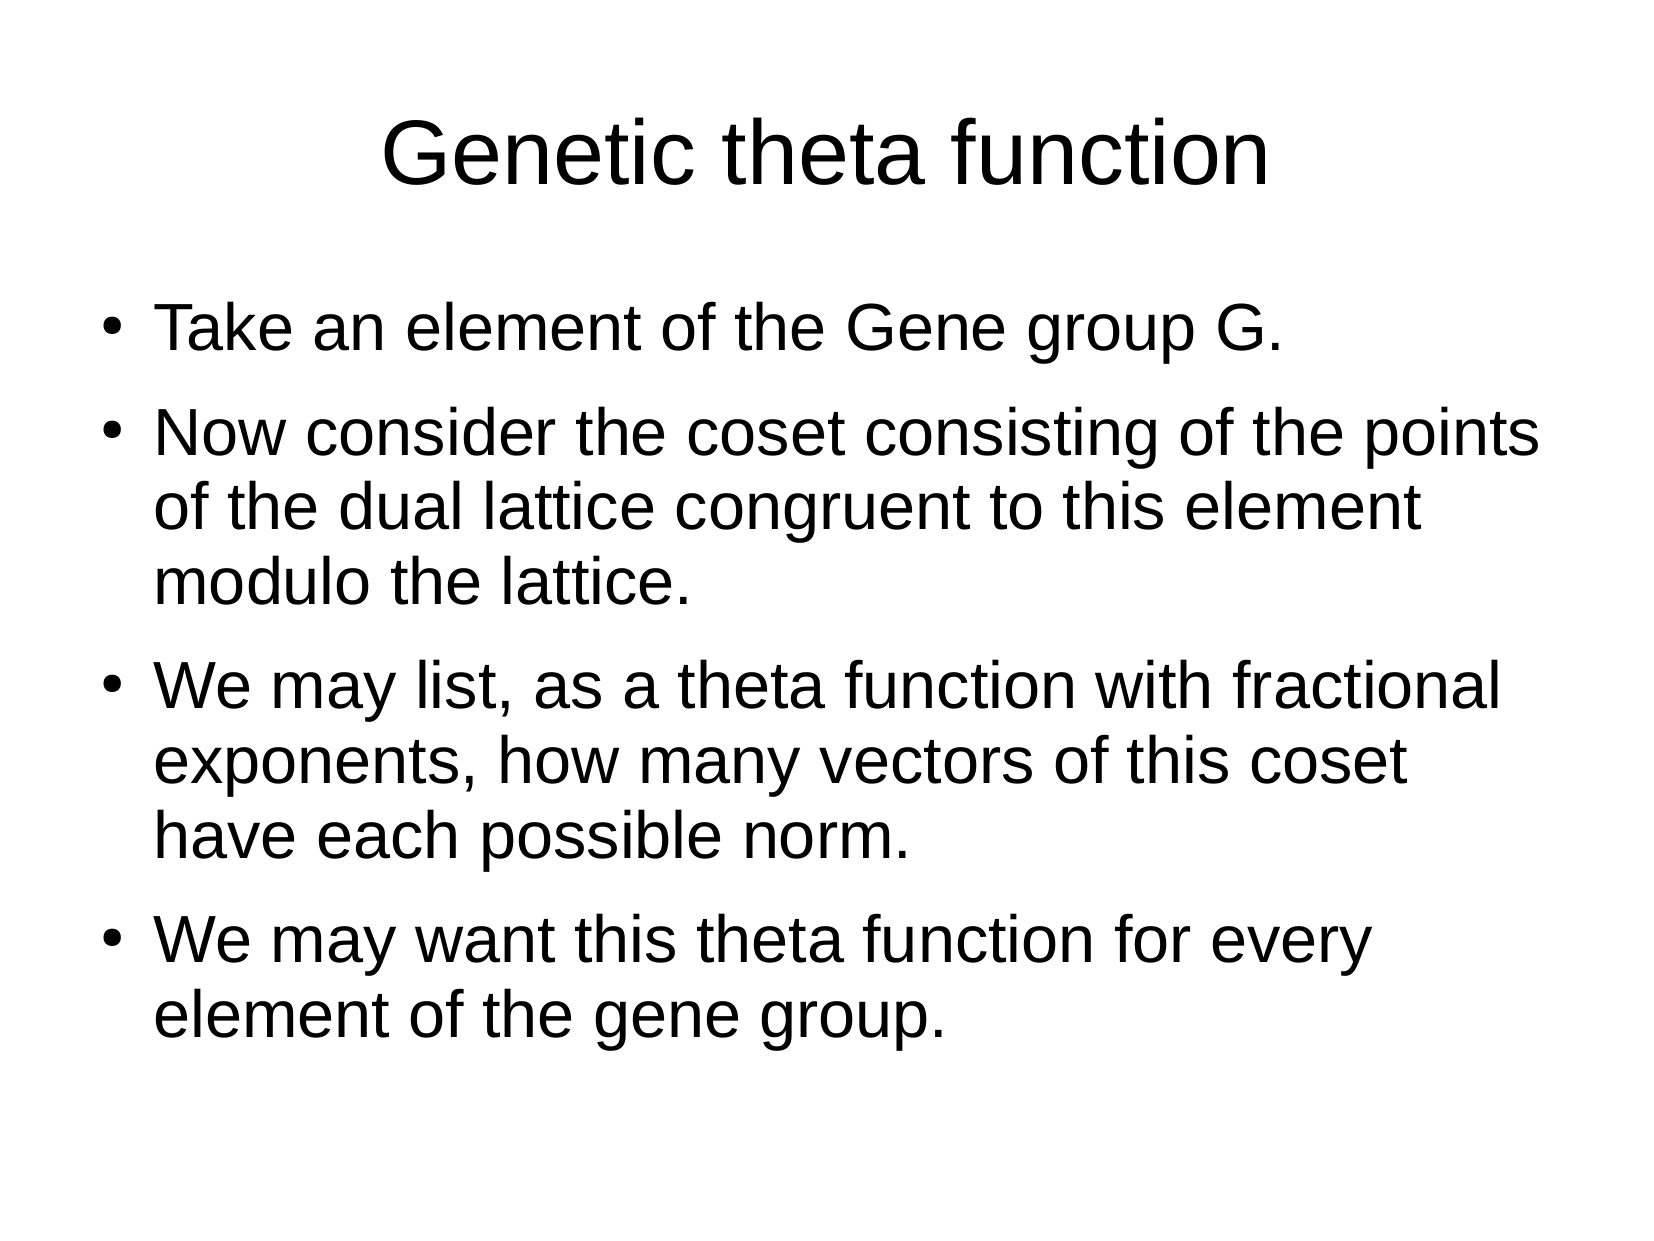

# Genetic theta function
Take an element of the Gene group G.
Now consider the coset consisting of the points of the dual lattice congruent to this element modulo the lattice.
We may list, as a theta function with fractional exponents, how many vectors of this coset have each possible norm.
We may want this theta function for every element of the gene group.